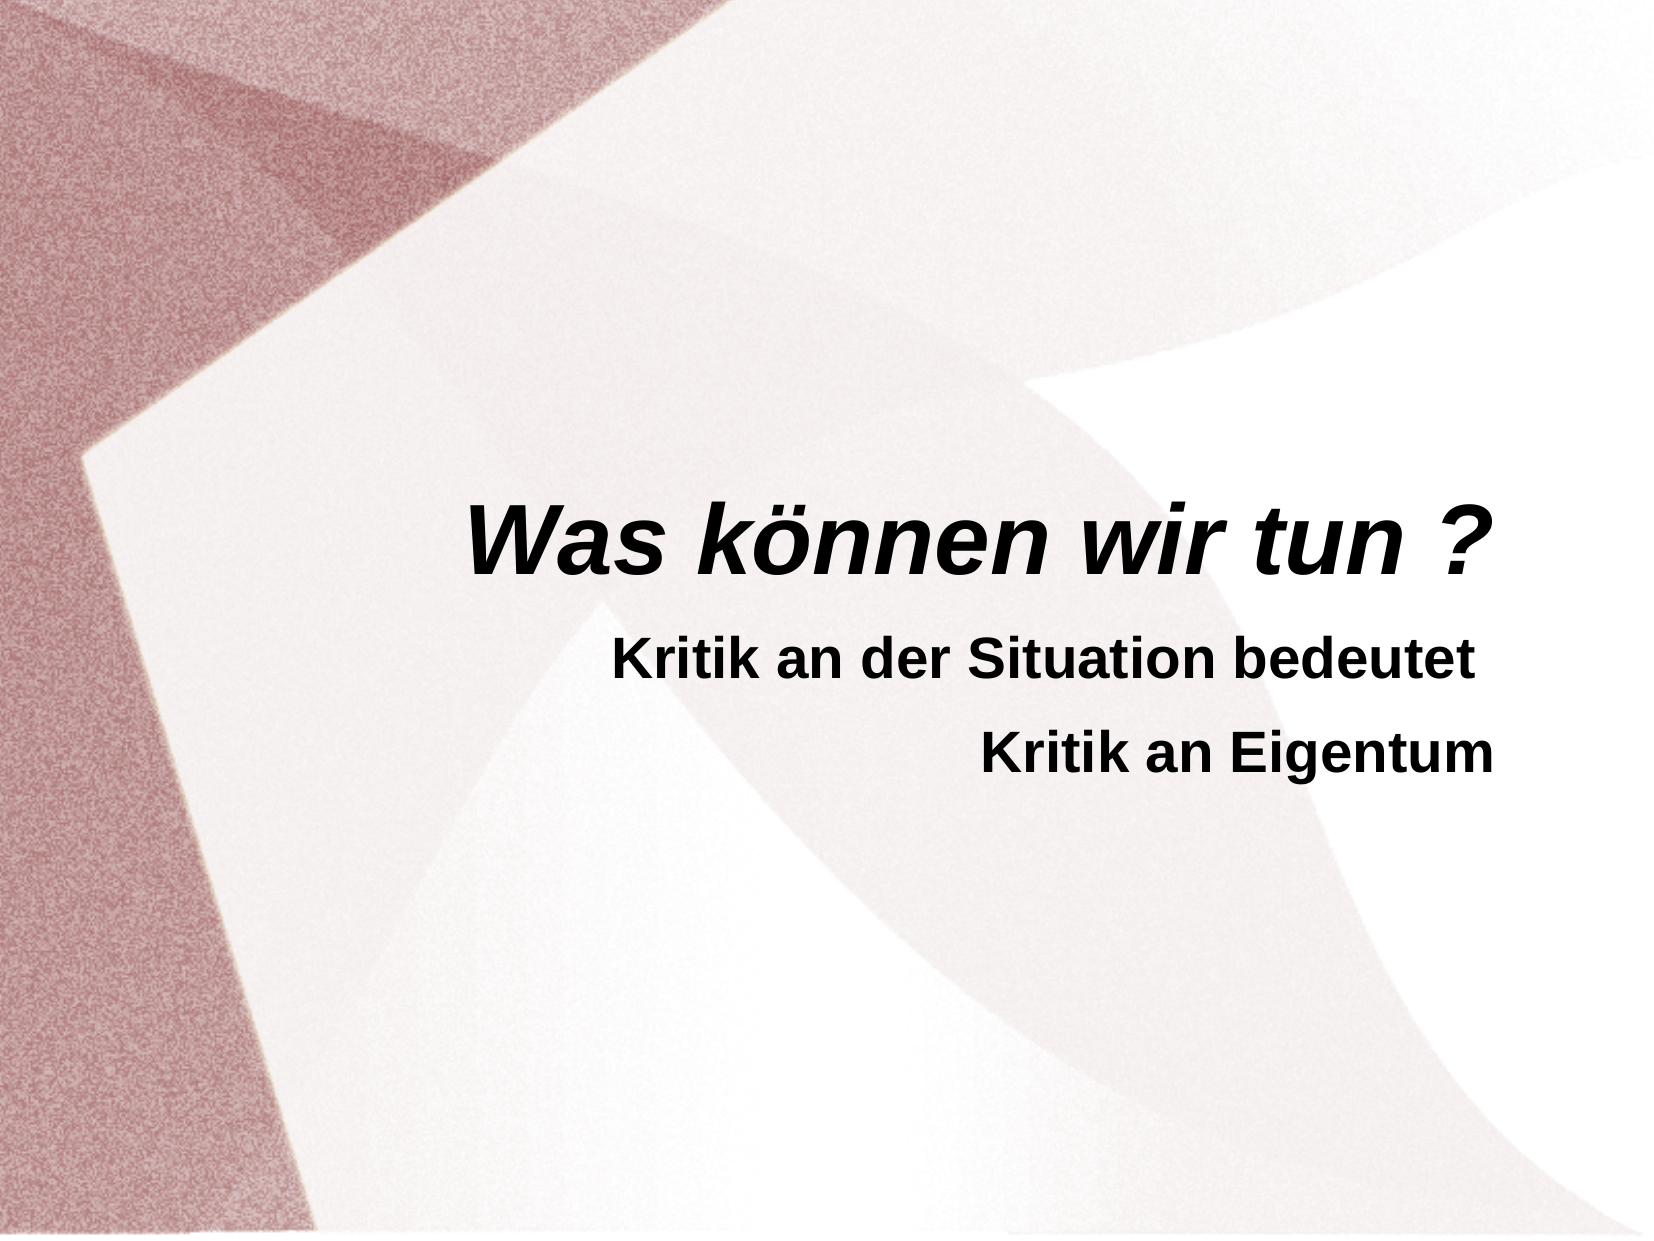

# Was können wir tun ?
Kritik an der Situation bedeutet
Kritik an Eigentum